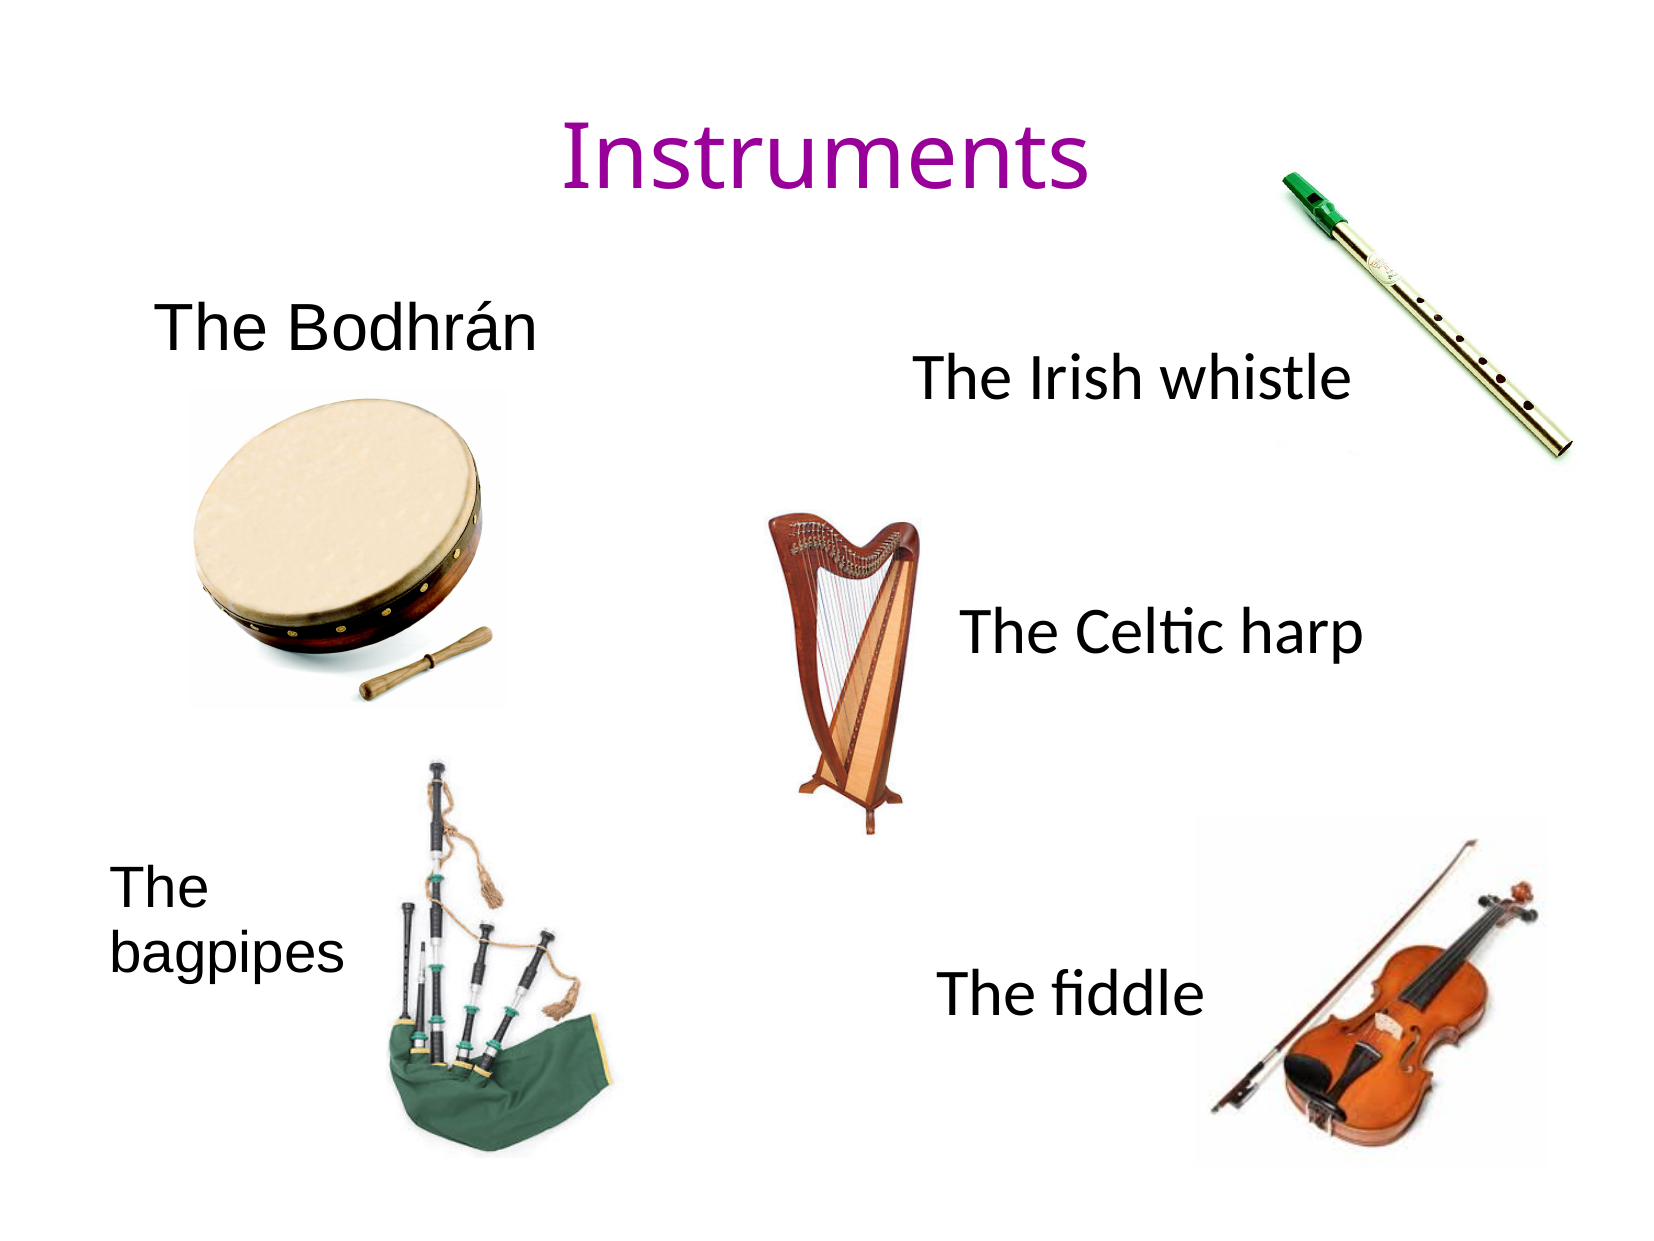

# Instruments
The Bodhrán
The Irish whistle
The Celtic harp
The bagpipes
The fiddle